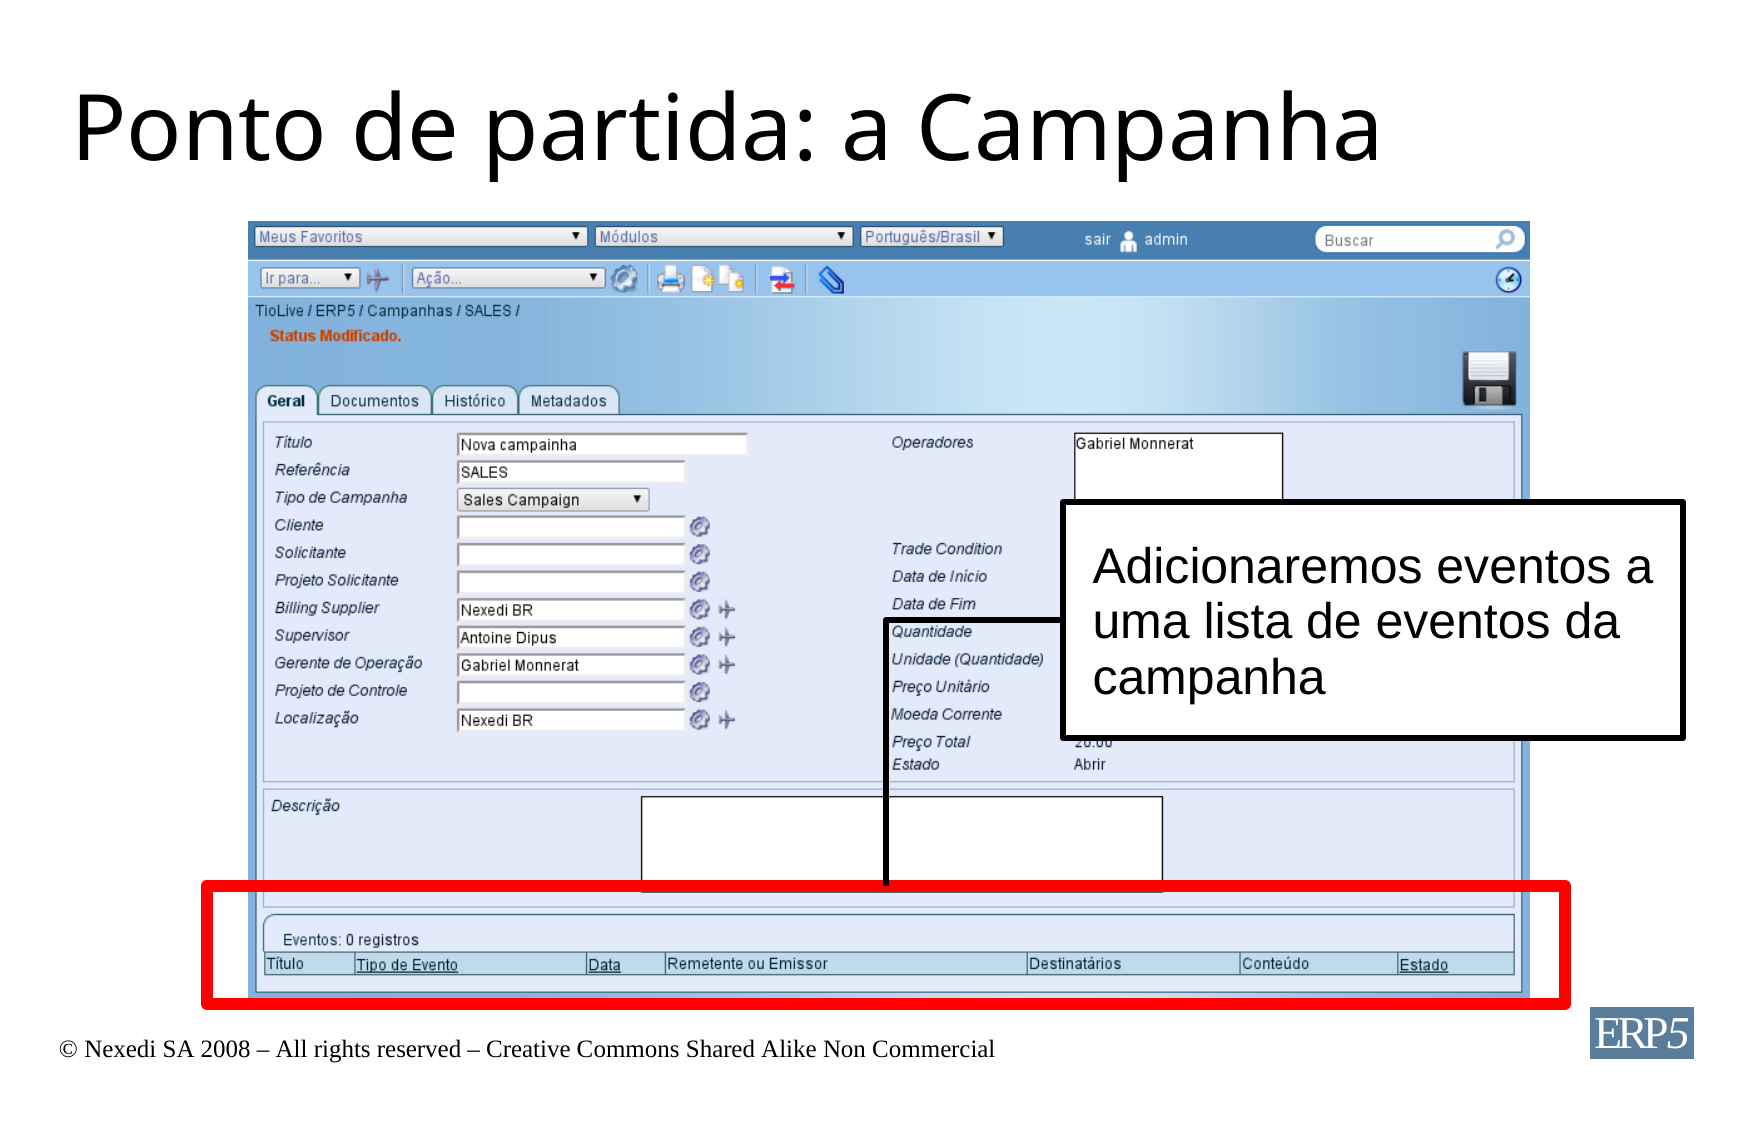

# Ponto de partida: a Campanha
Adicionaremos eventos a uma lista de eventos da campanha